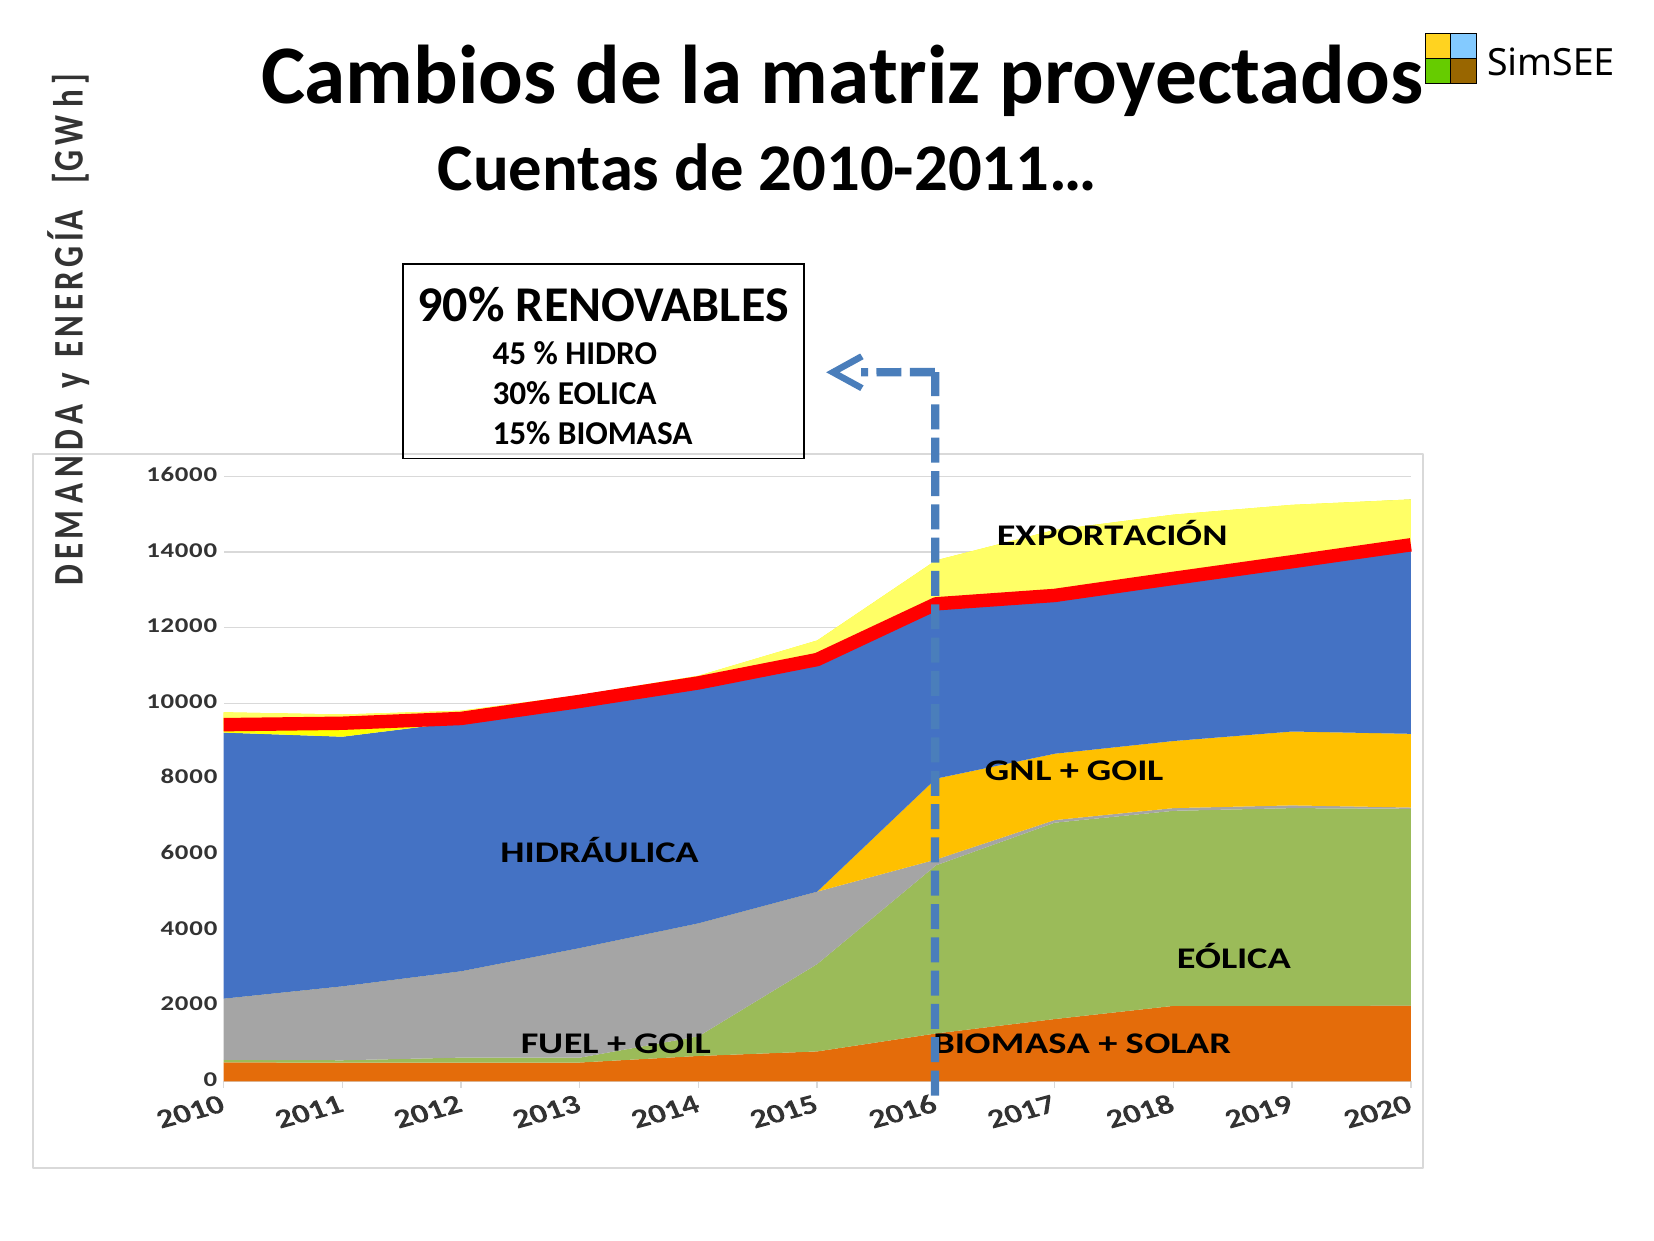

# Cambios de la matriz proyectados
Cuentas de 2010-2011…
### Chart
| Category | BIO + SOL | EOL | FUEL + GOIL | GNL | HID | IMP | EXP | DEM |
|---|---|---|---|---|---|---|---|---|
| 2010 | 502.1856 | 65.3781723267692 | 1618.32192343061 | 0.0 | 7037.93552669465 | 536.632465212173 | -326.647927235264 | 9433.80615740938 |
| 2011 | 492.710399999999 | 65.0850194628269 | 1955.28851277732 | 0.0 | 6602.03710616019 | 587.008084032183 | -230.314196738754 | 9471.81566412952 |
| 2012 | 497.280399529933 | 129.519038242058 | 2284.43183380238 | 0.0 | 6595.17619224993 | 296.222220315483 | -204.390251731337 | 9598.24162628647 |
| 2013 | 497.419838601004 | 128.736202070712 | 2897.17870041377 | 0.0 | 6642.60363194477 | 47.4977032465384 | -165.283328141375 | 10048.1548617827 |
| 2014 | 670.791055525769 | 520.044228369125 | 2988.79790922198 | 0.0 | 6504.00430102351 | 43.6222953680769 | -189.260029910914 | 10537.9976523864 |
| 2015 | 790.880752530971 | 2312.48485151346 | 1914.1272361428 | 0.0 | 6343.15784656114 | 301.121077857356 | -505.005863393168 | 11156.7680861182 |
| 2016 | 1266.15010479977 | 4447.18044442308 | 152.337508734019 | 2139.81516839548 | 5758.93828243455 | 14.1155309633654 | -1148.07098118311 | 12630.4624945761 |
| 2017 | 1647.90222037682 | 5192.72024345769 | 69.2086168041442 | 1755.40259869894 | 5871.71500075342 | 46.6894736769135 | -1732.90657029647 | 12850.7290300611 |
| 2018 | 1995.3761460902 | 5159.30457096154 | 71.5845361656058 | 1774.73628873539 | 5939.72164595054 | 47.7766798163942 | -1685.26998590514 | 13303.2309925136 |
| 2019 | 1997.152201221 | 5229.31050329712 | 72.5518102177433 | 1954.66514737846 | 5973.42132680727 | 20.4096014240288 | -1504.92811635895 | 13742.5819796151 |
| 2020 | 1999.77814302644 | 5208.75001474962 | 33.1233830983509 | 1949.30160518289 | 6194.75707627438 | 6.14624239721154 | -1200.71594873963 | 14191.1421824231 |90% RENOVABLES
45 % HIDRO
30% EOLICA
15% BIOMASA